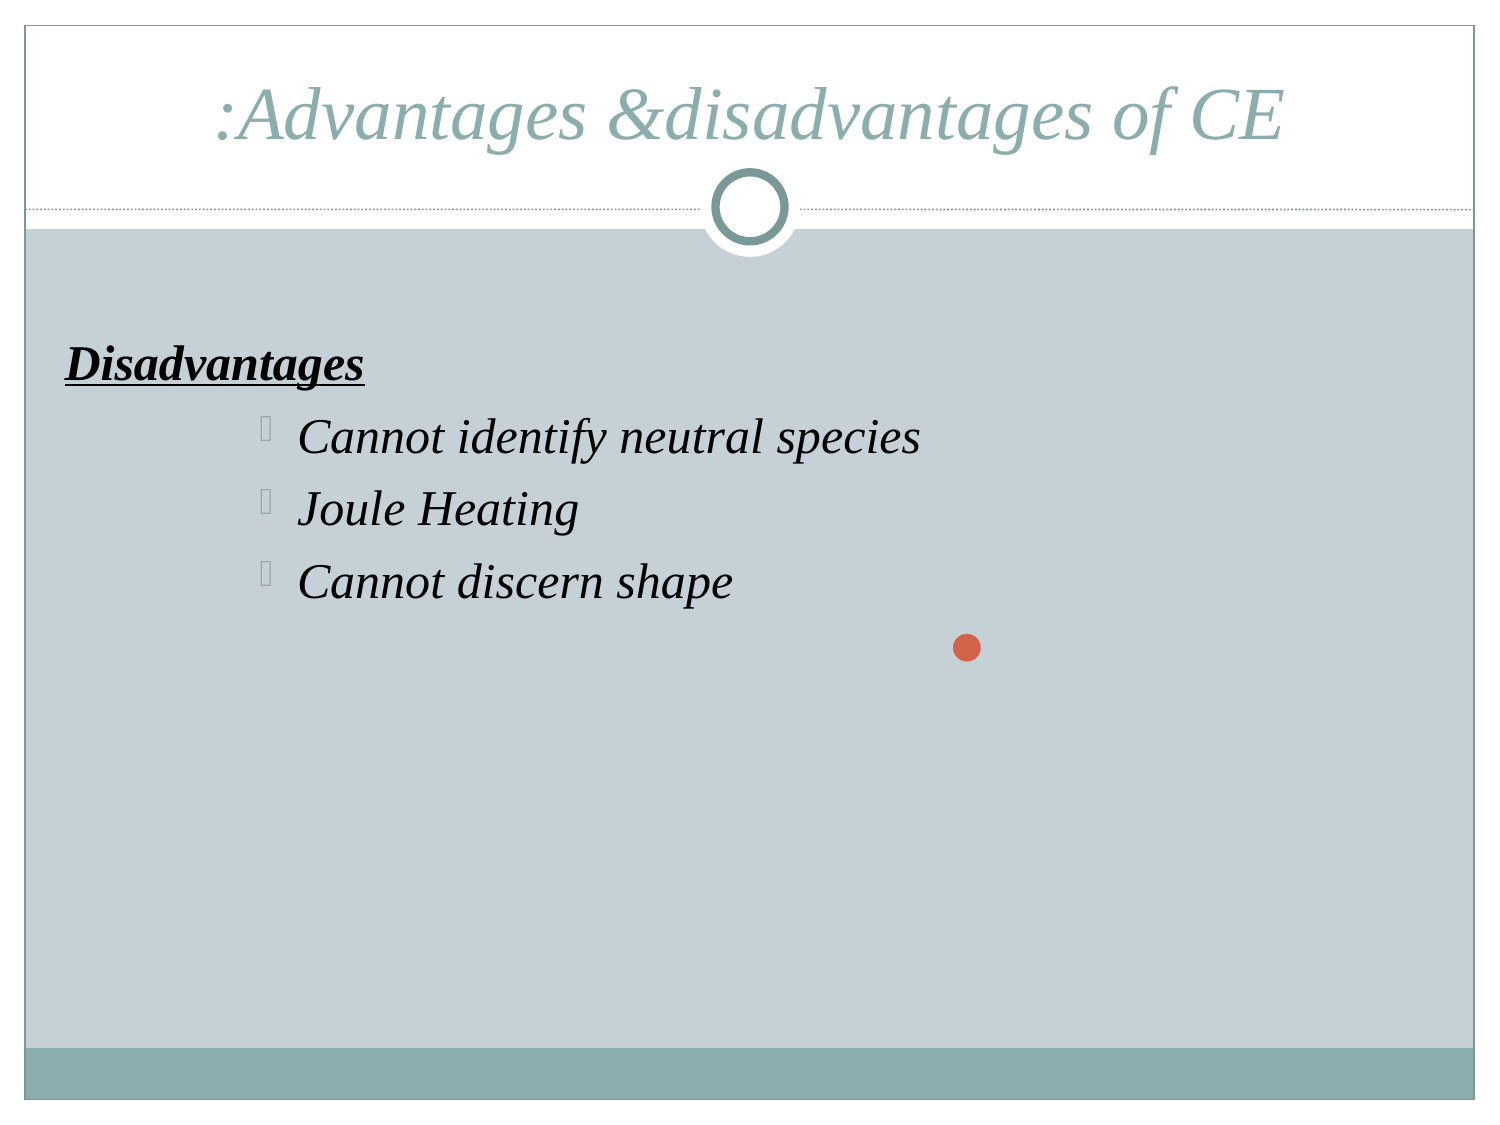

# Advantages &disadvantages of CE:
Disadvantages
Cannot identify neutral species
Joule Heating
Cannot discern shape